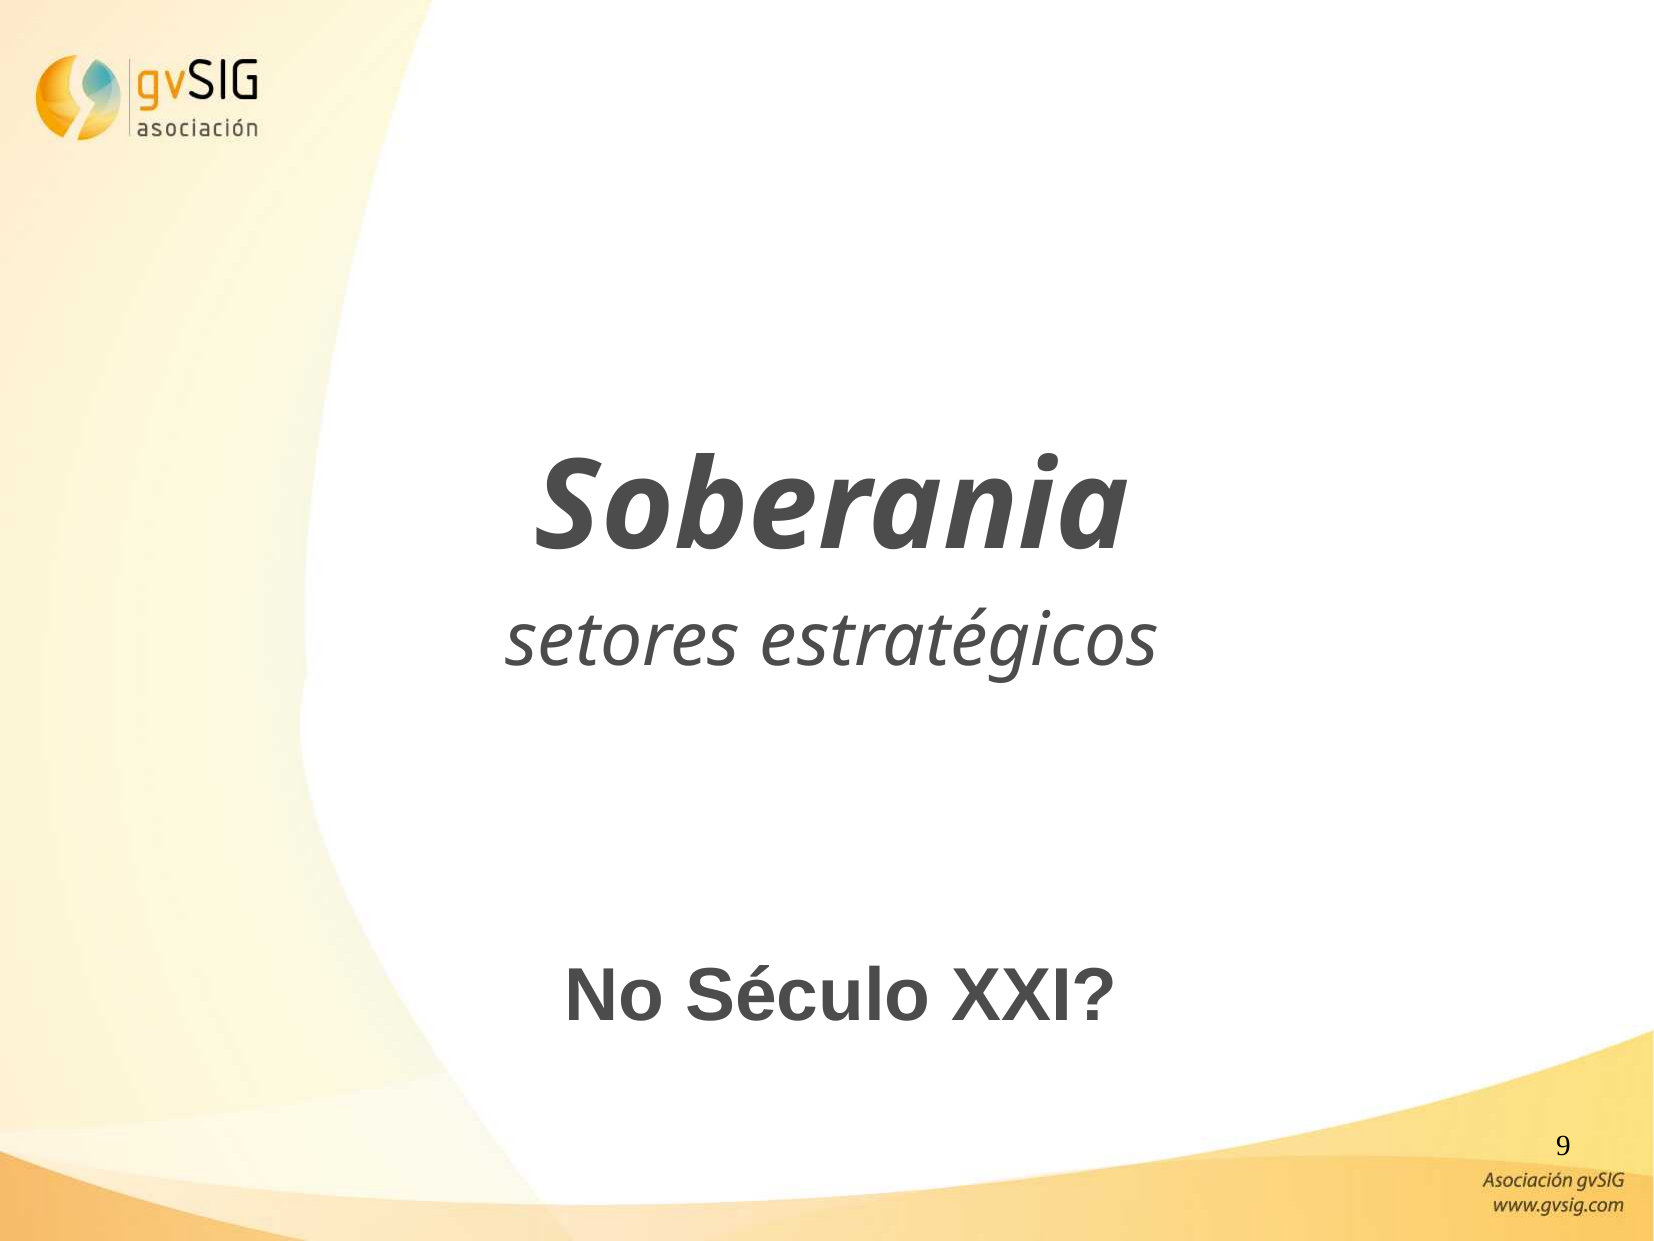

# Soberania setores estratégicos
No Século XXI?
9